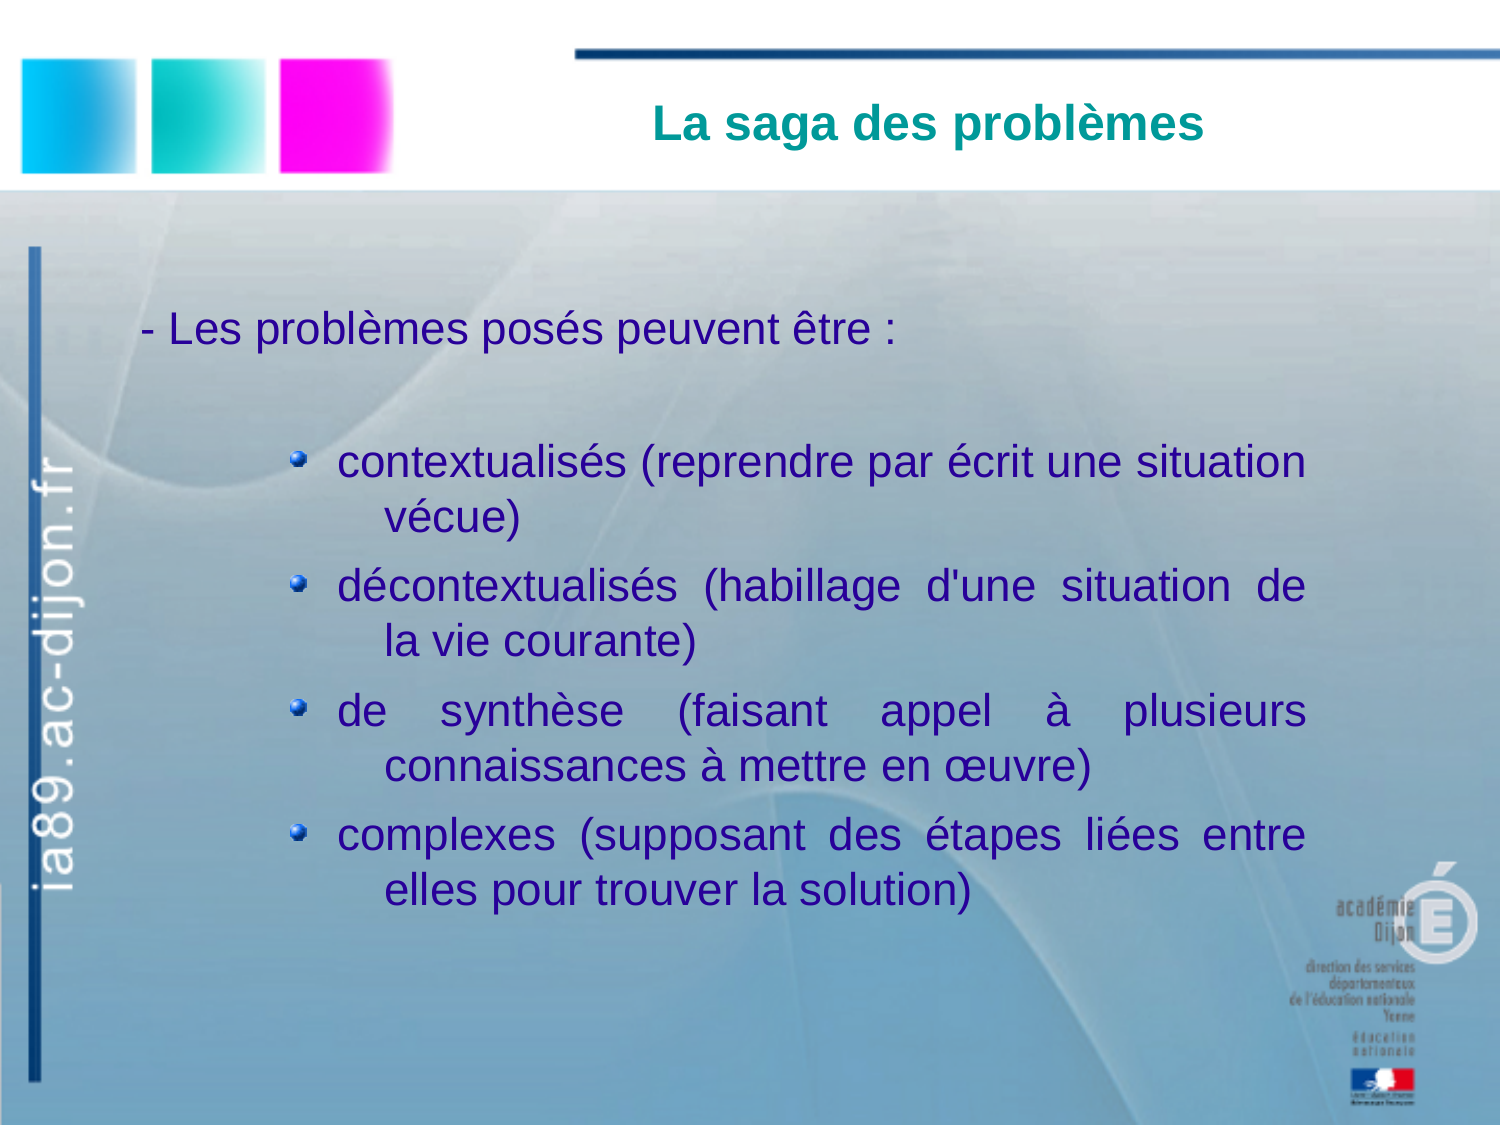

#
La saga des problèmes
- Les problèmes posés peuvent être :
contextualisés (reprendre par écrit une situation vécue)
décontextualisés (habillage d'une situation de la vie courante)
de synthèse (faisant appel à plusieurs connaissances à mettre en œuvre)
complexes (supposant des étapes liées entre elles pour trouver la solution)